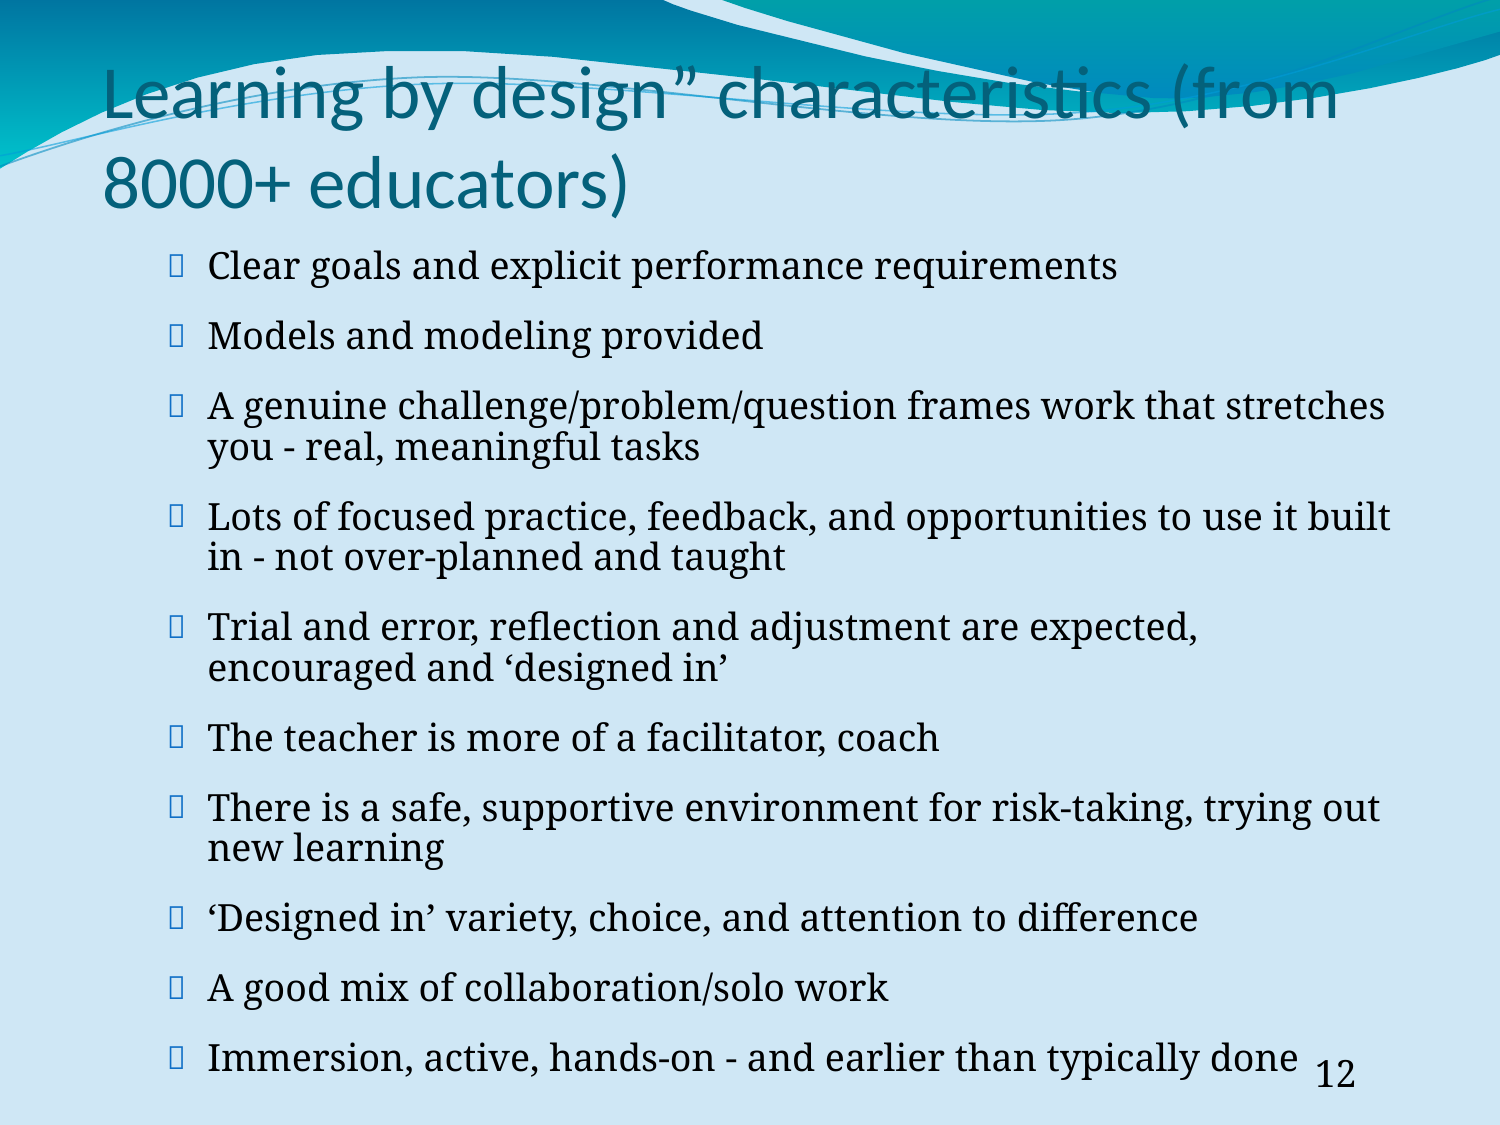

# Learning by design” characteristics (from 8000+ educators)
Clear goals and explicit performance requirements
Models and modeling provided
A genuine challenge/problem/question frames work that stretches you - real, meaningful tasks
Lots of focused practice, feedback, and opportunities to use it built in - not over-planned and taught
Trial and error, reflection and adjustment are expected, encouraged and ‘designed in’
The teacher is more of a facilitator, coach
There is a safe, supportive environment for risk-taking, trying out new learning
‘Designed in’ variety, choice, and attention to difference
A good mix of collaboration/solo work
Immersion, active, hands-on - and earlier than typically done